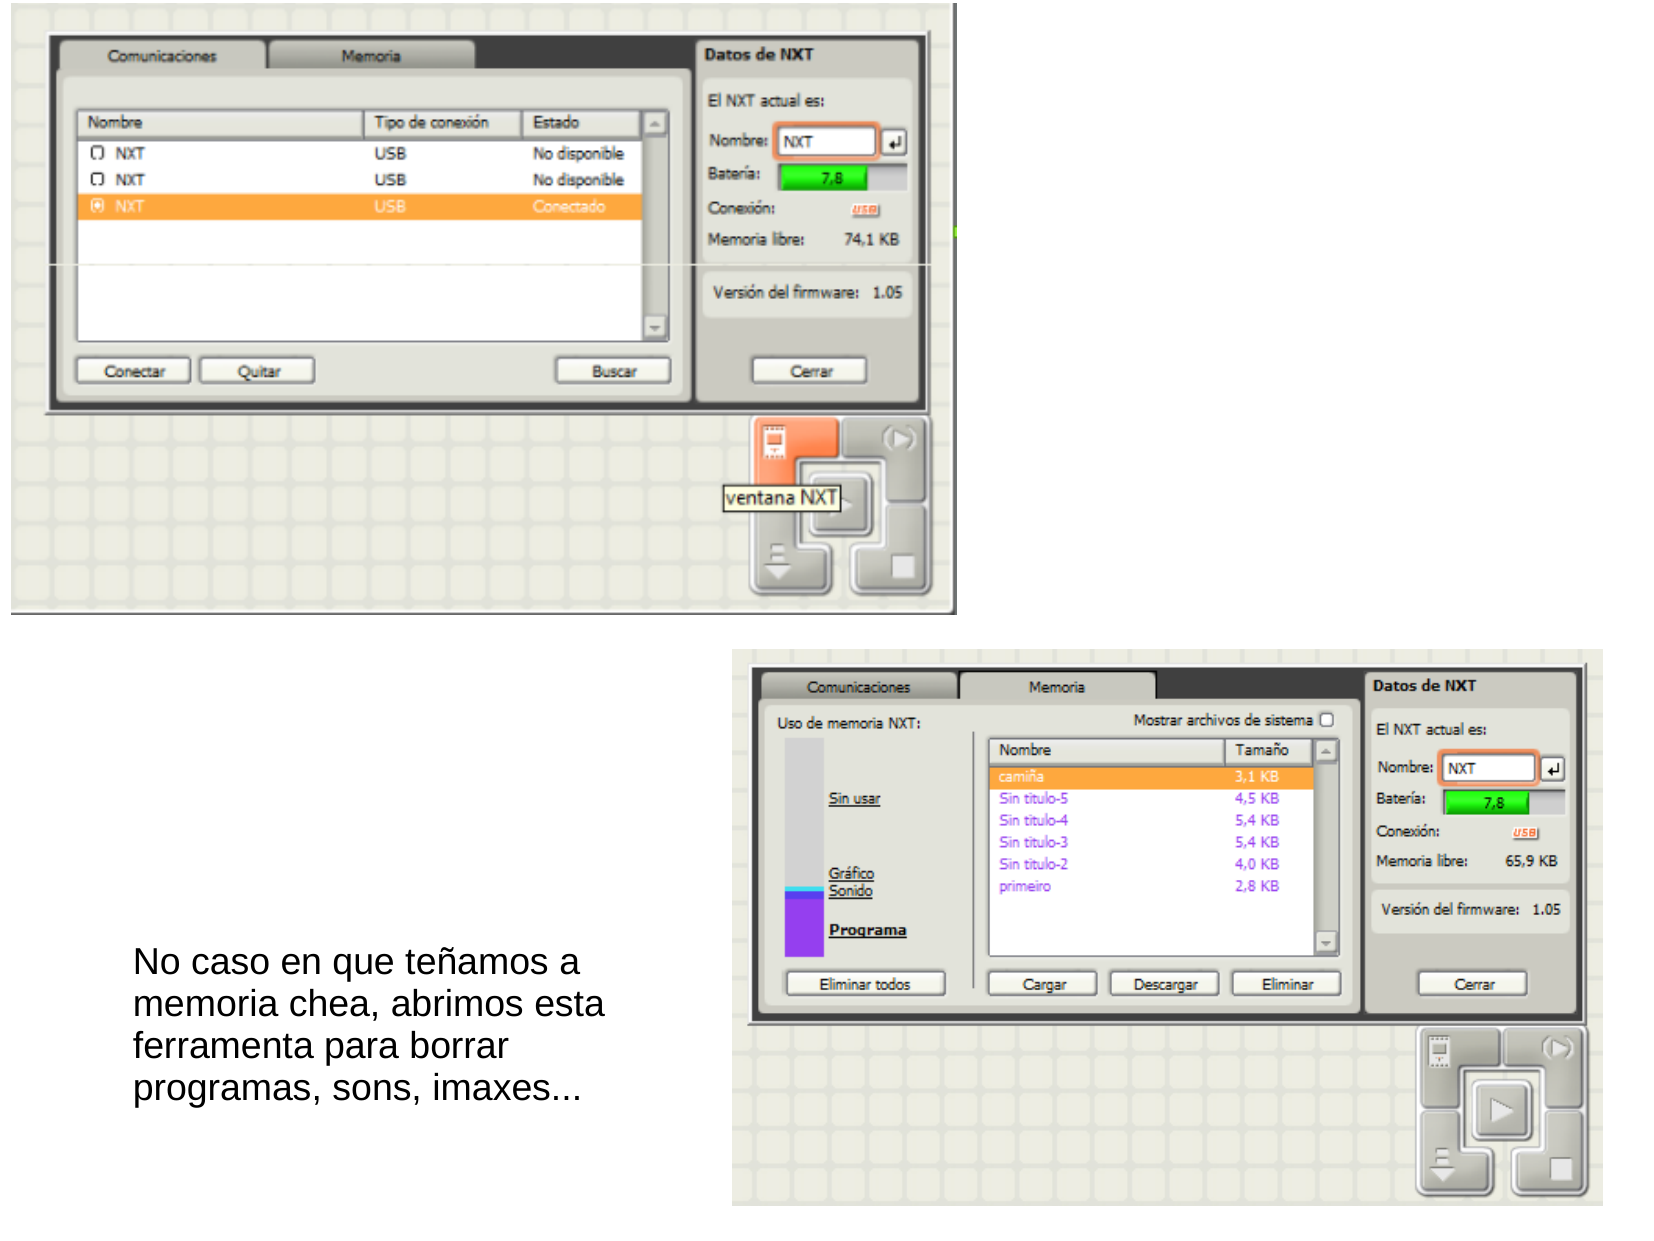

No caso en que teñamos a memoria chea, abrimos esta ferramenta para borrar programas, sons, imaxes...